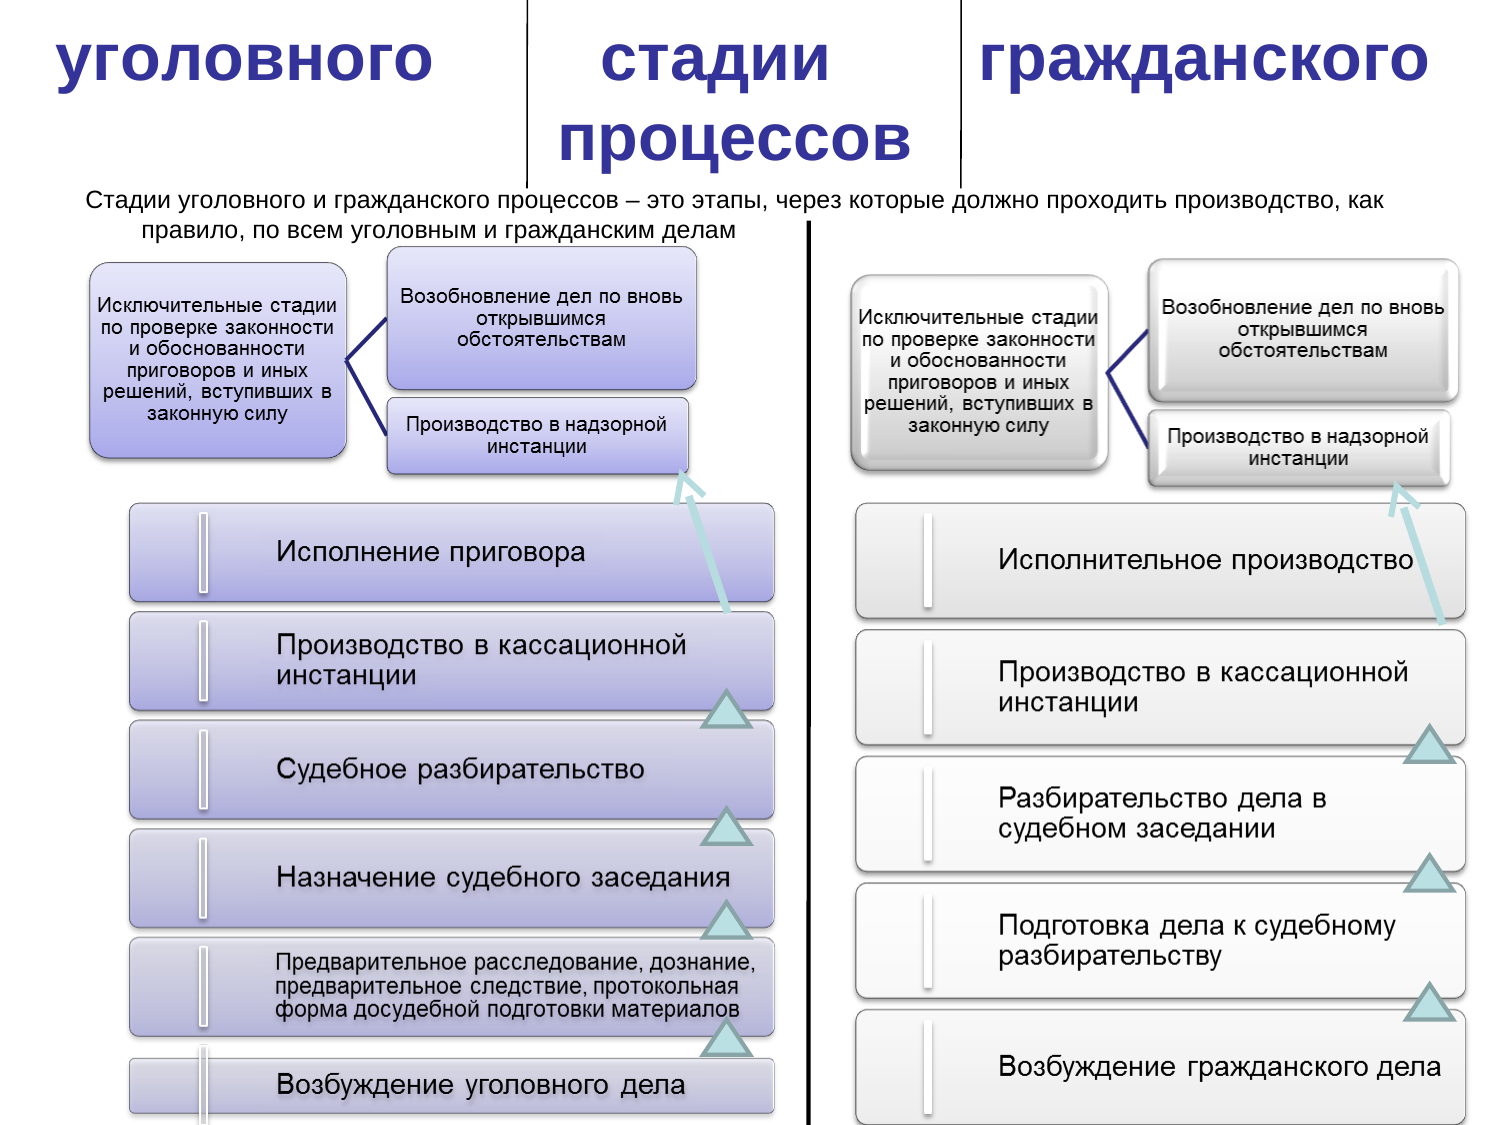

# уголовного стадии гражданского процессов
Стадии уголовного и гражданского процессов – это этапы, через которые должно проходить производство, как правило, по всем уголовным и гражданским делам